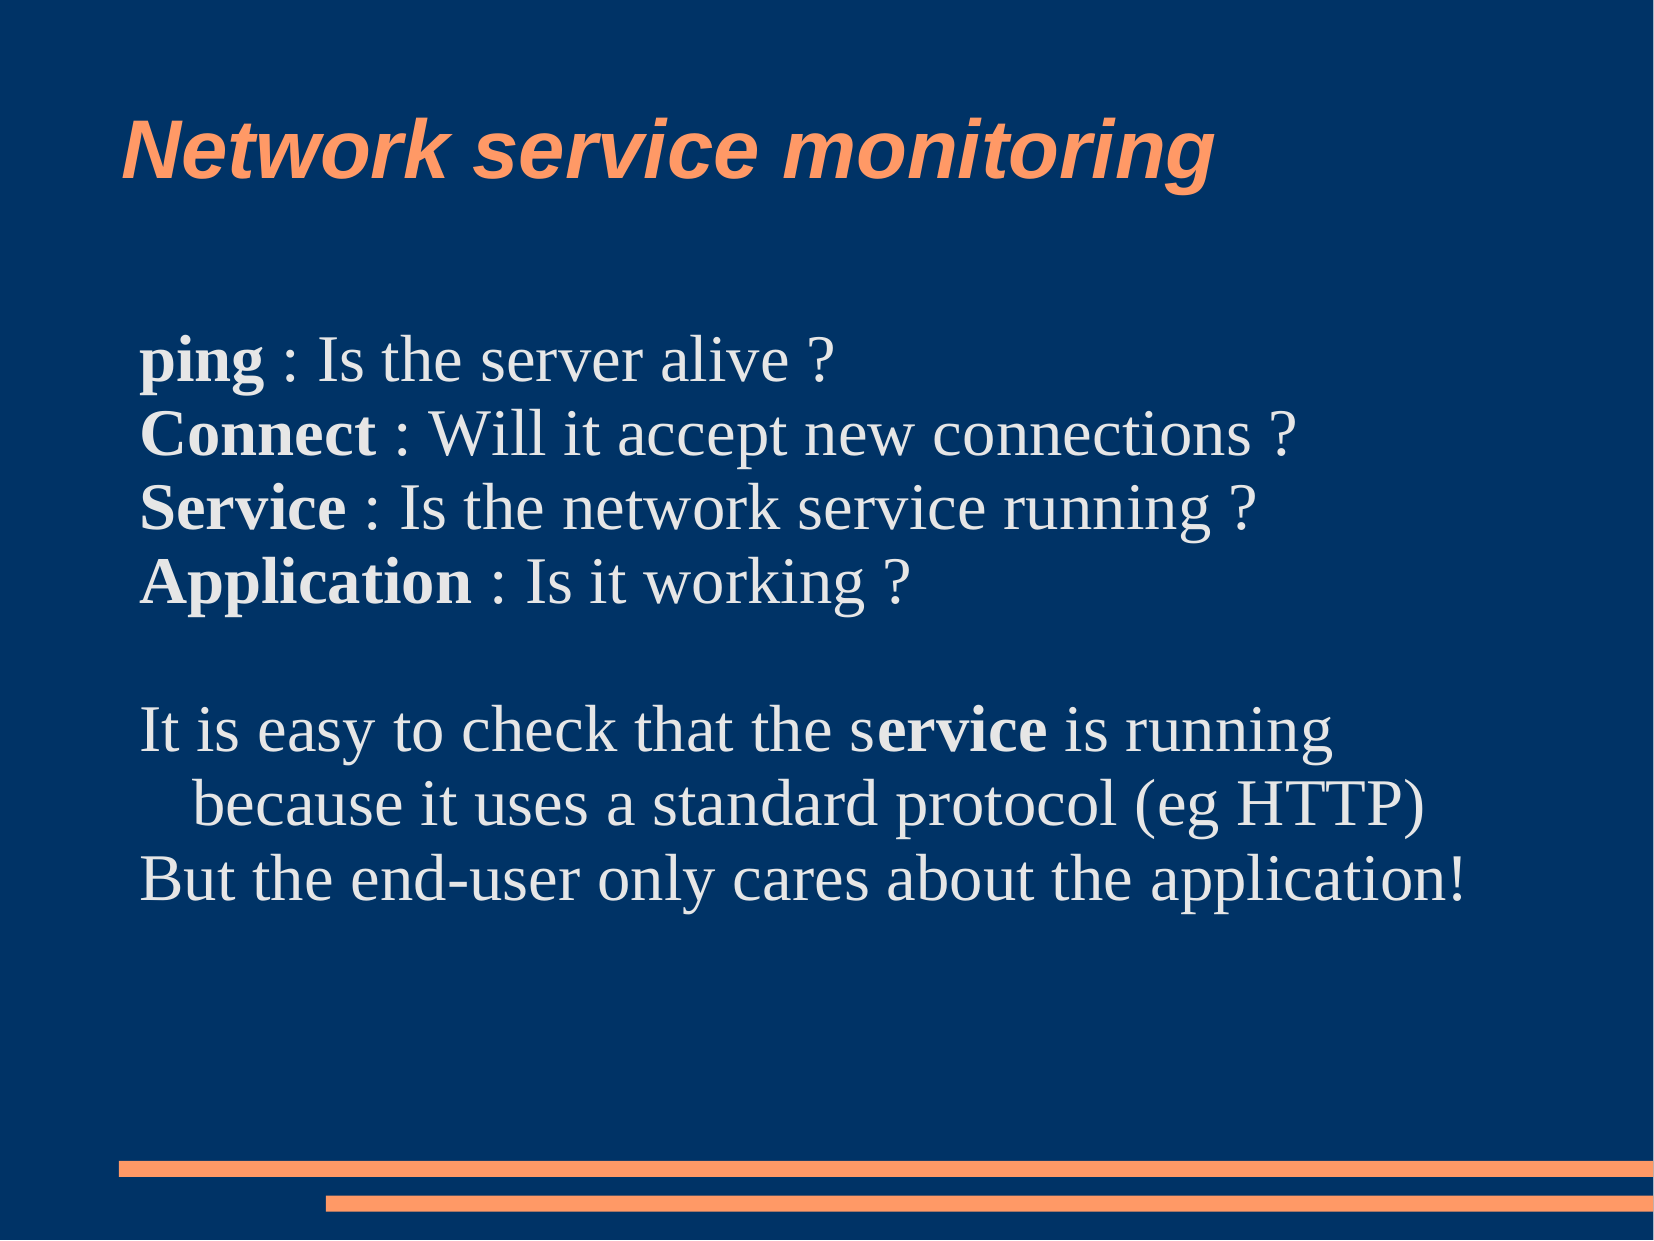

# Network service monitoring
ping : Is the server alive ?
Connect : Will it accept new connections ?
Service : Is the network service running ?
Application : Is it working ?
It is easy to check that the service is running because it uses a standard protocol (eg HTTP)
But the end-user only cares about the application!